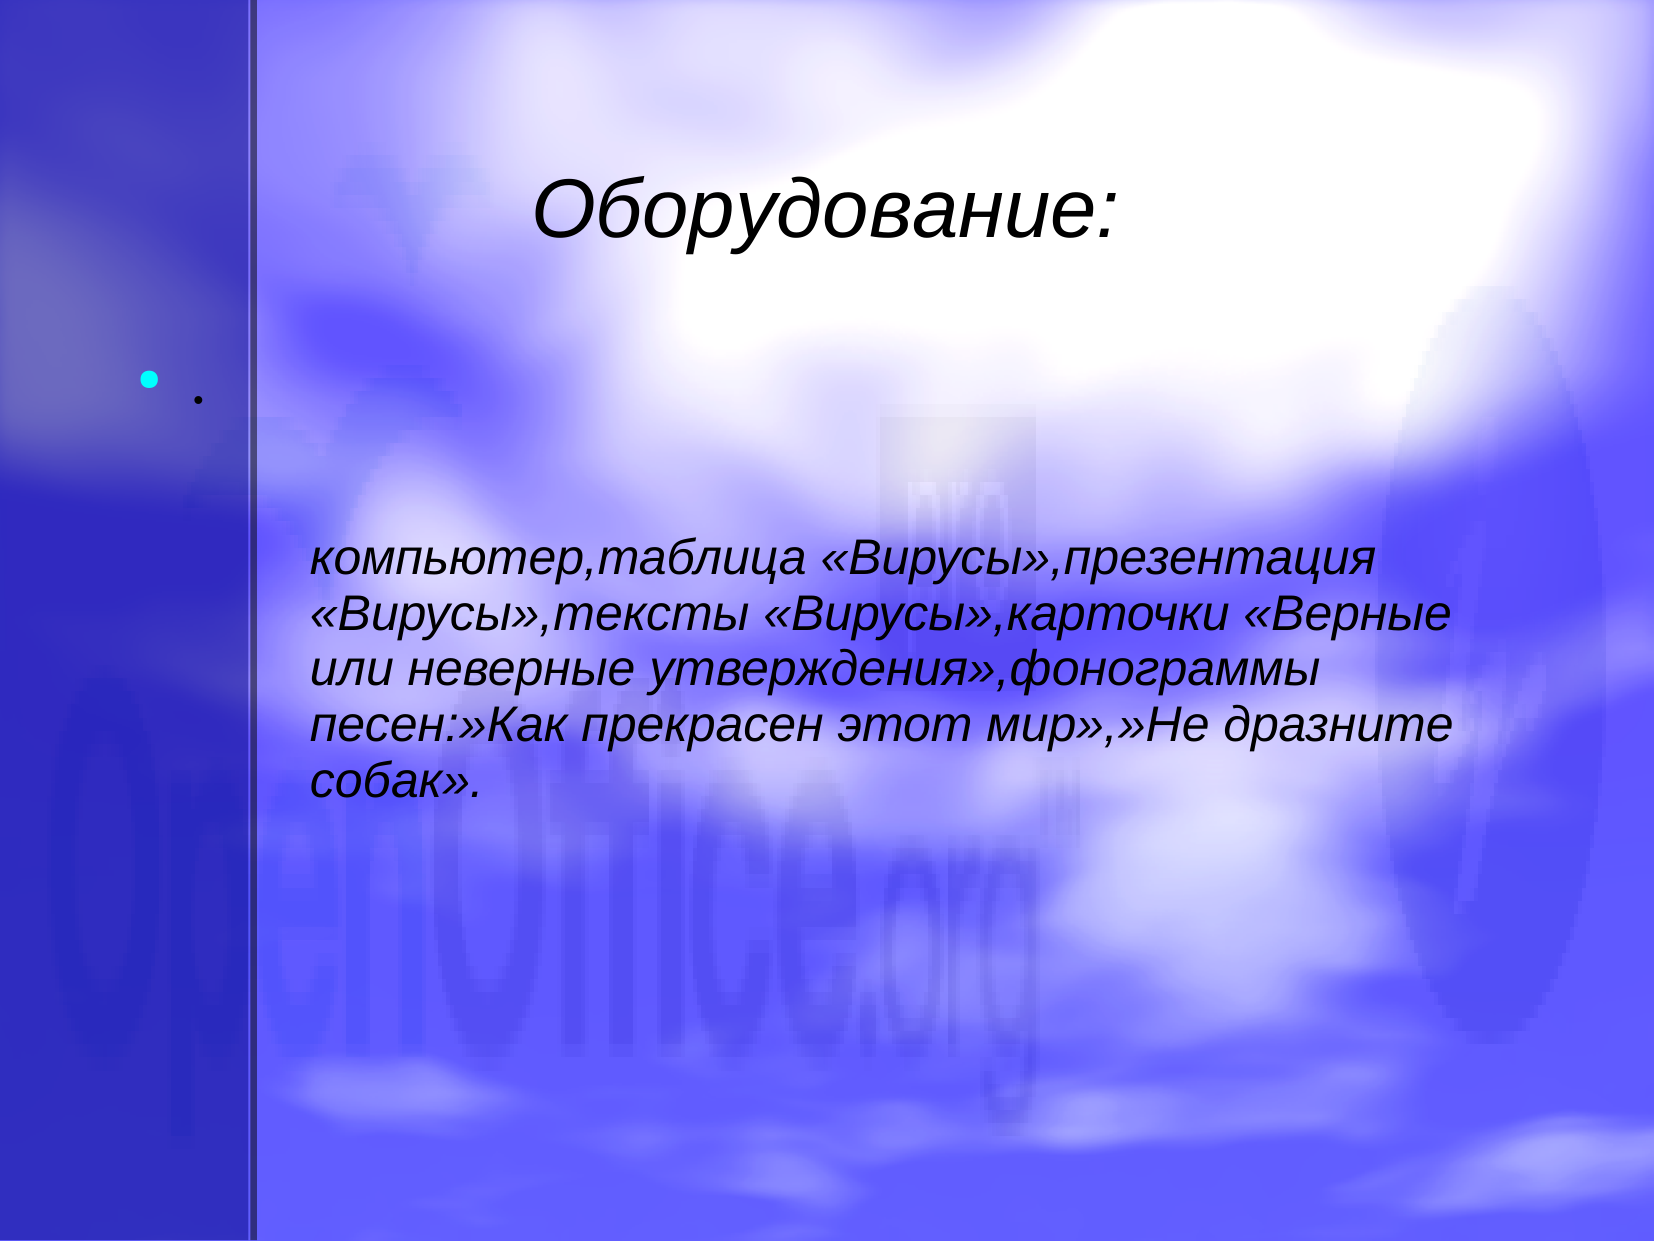

# Оборудование:
.
компьютер,таблица «Вирусы»,презентация «Вирусы»,тексты «Вирусы»,карточки «Верные или неверные утверждения»,фонограммы песен:»Как прекрасен этот мир»,»Не дразните собак».